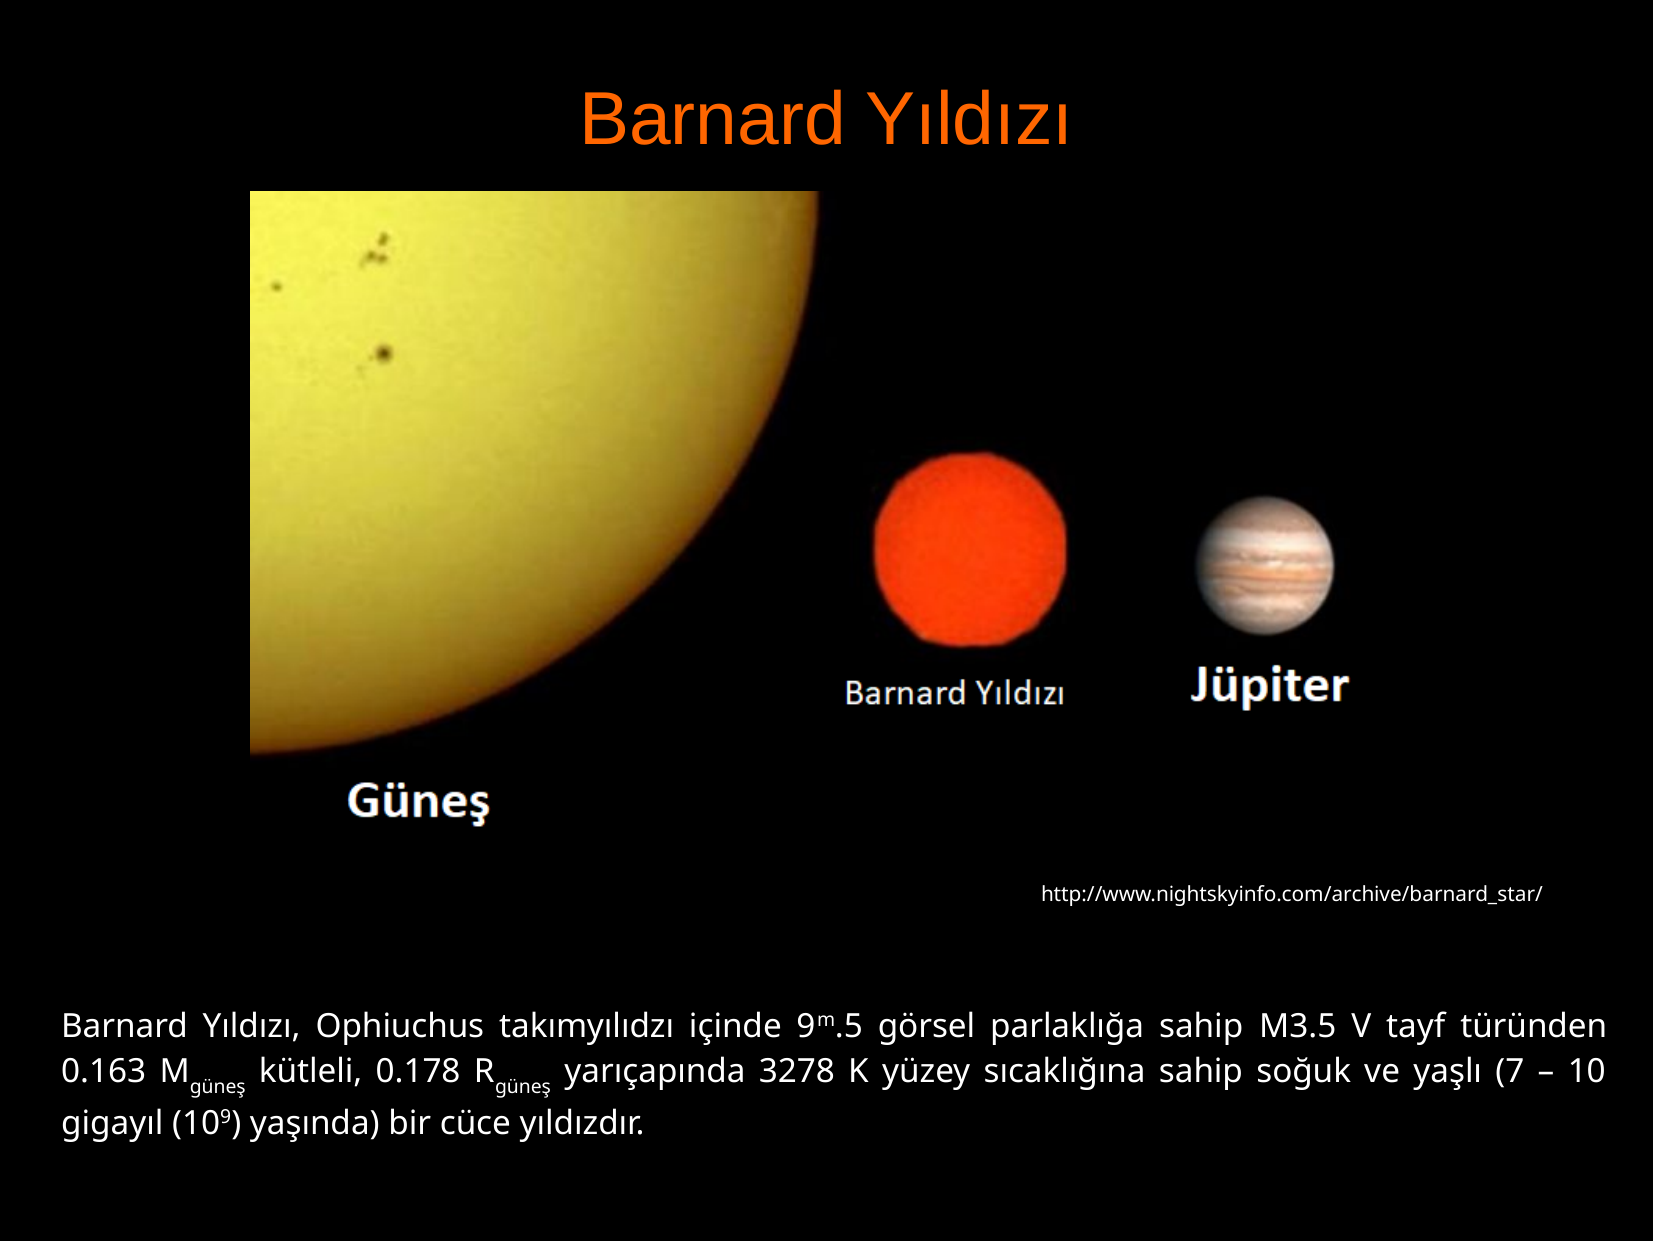

# Barnard Yıldızı
http://www.nightskyinfo.com/archive/barnard_star/
Barnard Yıldızı, Ophiuchus takımyılıdzı içinde 9m.5 görsel parlaklığa sahip M3.5 V tayf türünden 0.163 Mgüneş kütleli, 0.178 Rgüneş yarıçapında 3278 K yüzey sıcaklığına sahip soğuk ve yaşlı (7 – 10 gigayıl (109) yaşında) bir cüce yıldızdır.